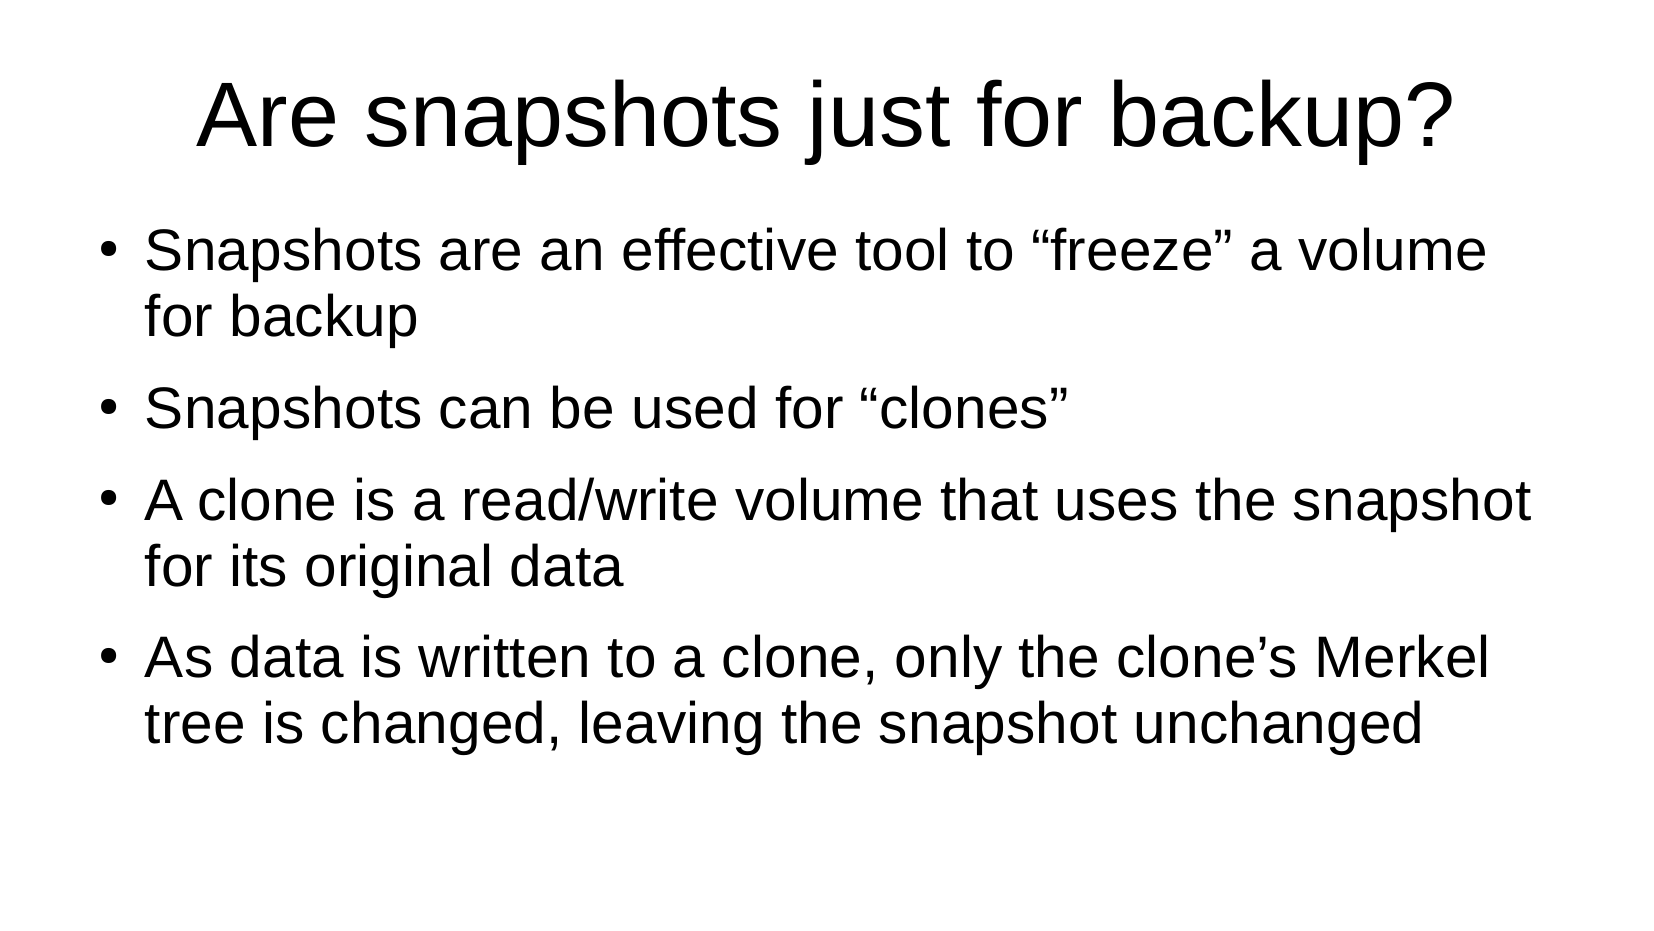

# Are snapshots just for backup?
Snapshots are an effective tool to “freeze” a volume for backup
Snapshots can be used for “clones”
A clone is a read/write volume that uses the snapshot for its original data
As data is written to a clone, only the clone’s Merkel tree is changed, leaving the snapshot unchanged